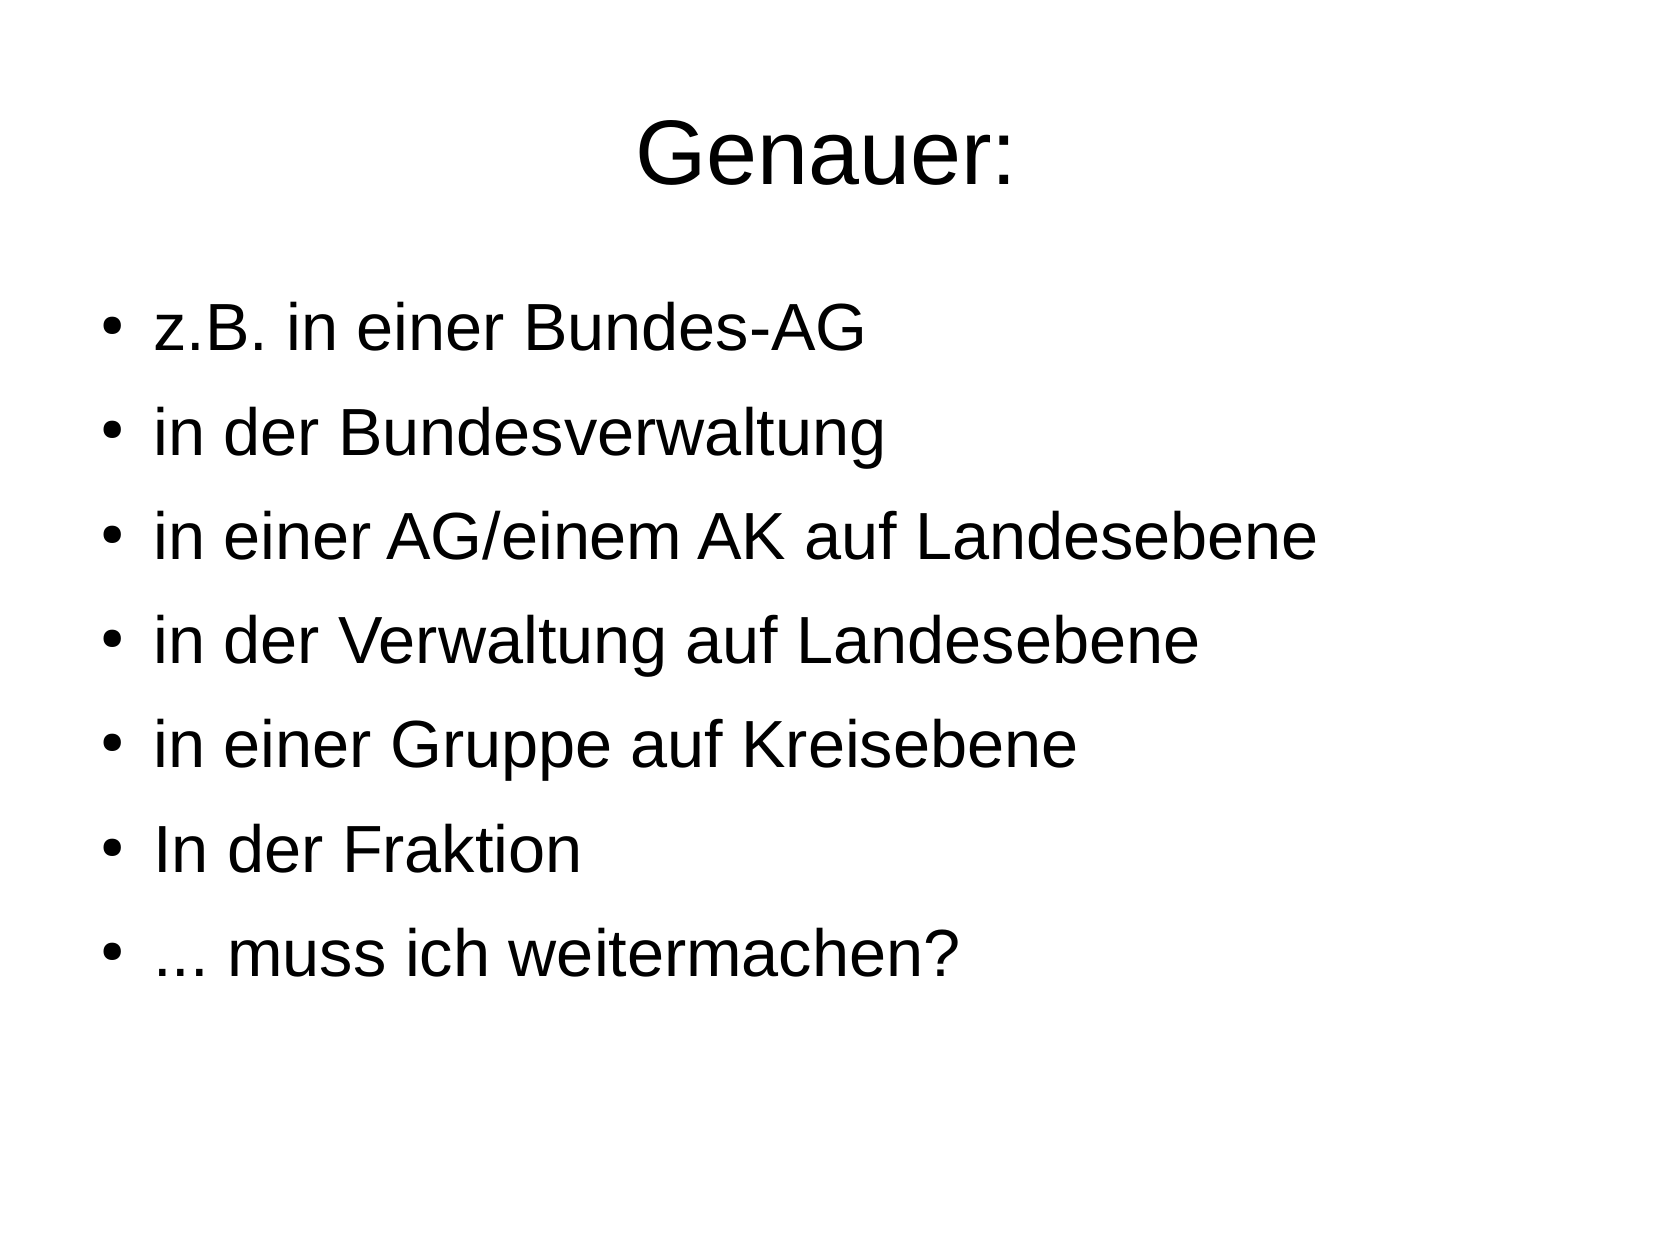

# Genauer:
z.B. in einer Bundes-AG
in der Bundesverwaltung
in einer AG/einem AK auf Landesebene
in der Verwaltung auf Landesebene
in einer Gruppe auf Kreisebene
In der Fraktion
... muss ich weitermachen?